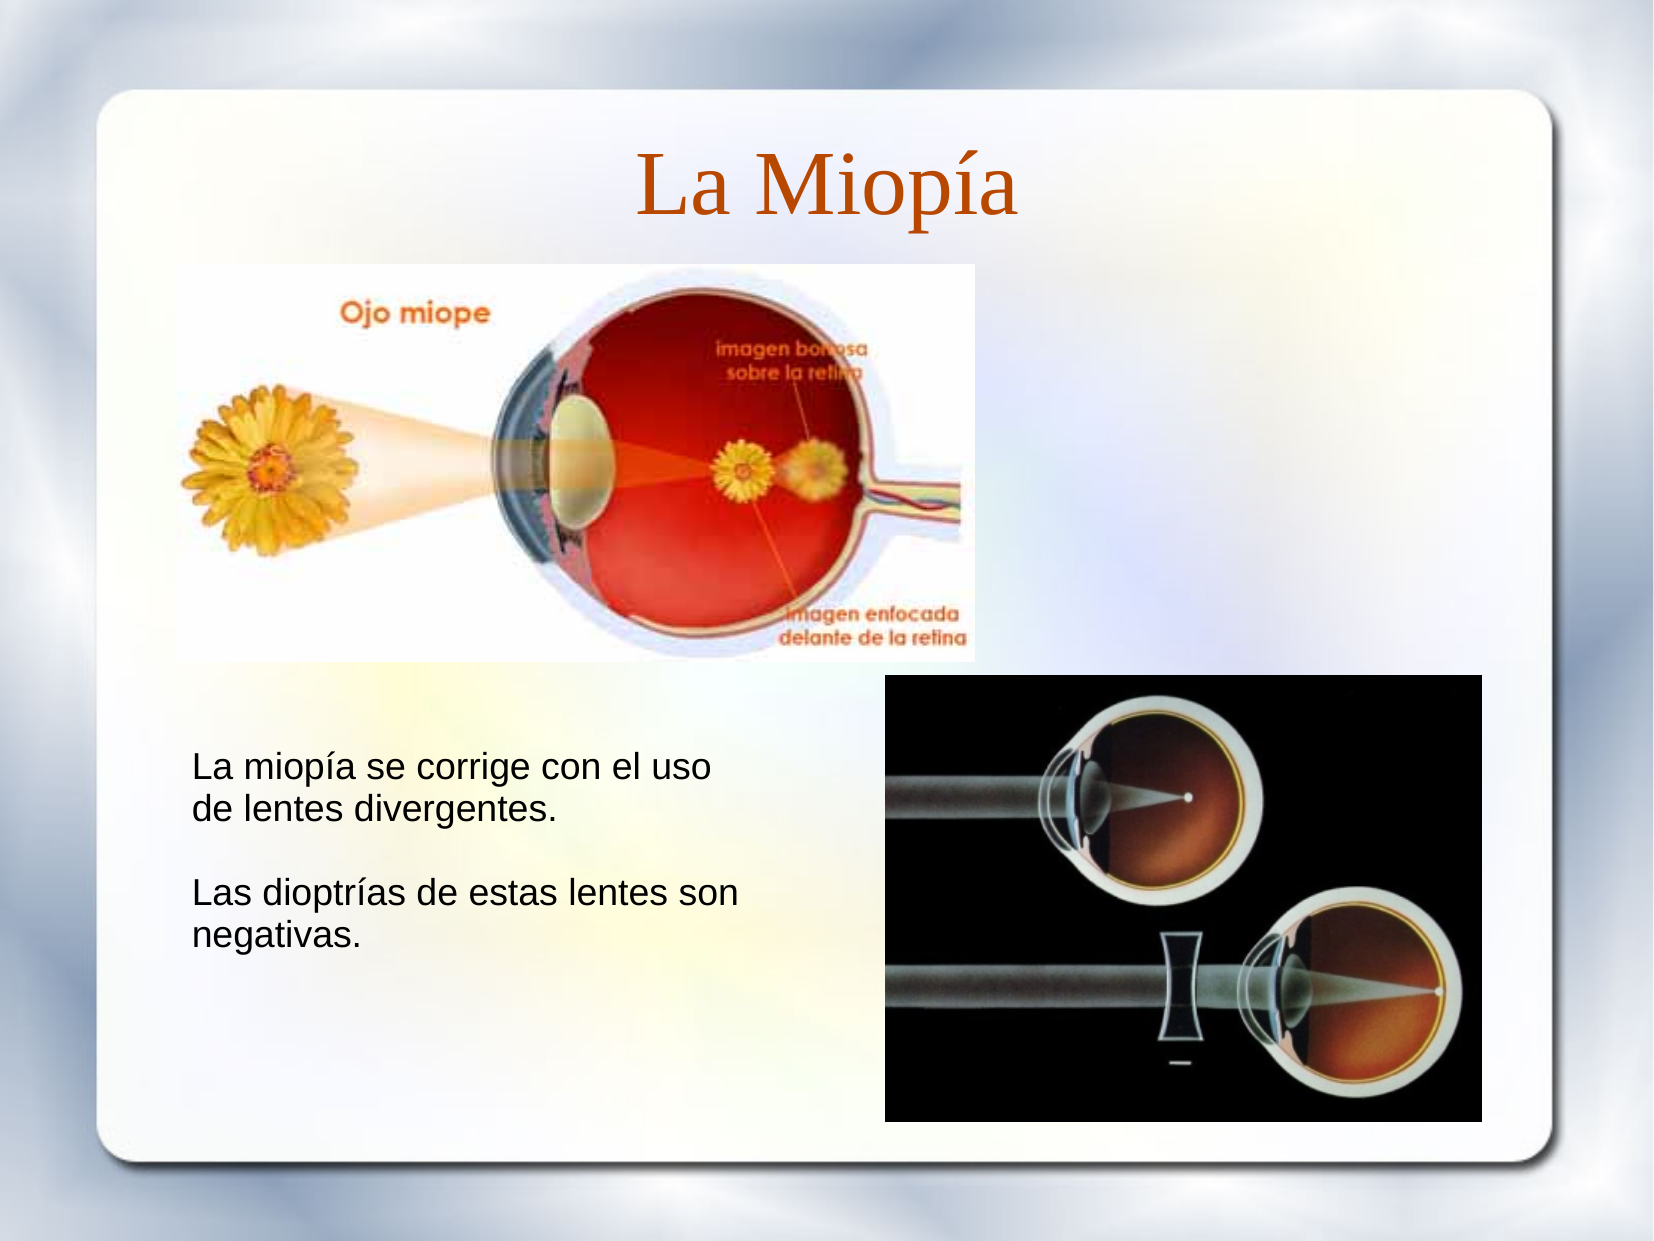

# La Miopía
La miopía se corrige con el uso de lentes divergentes.
Las dioptrías de estas lentes son negativas.